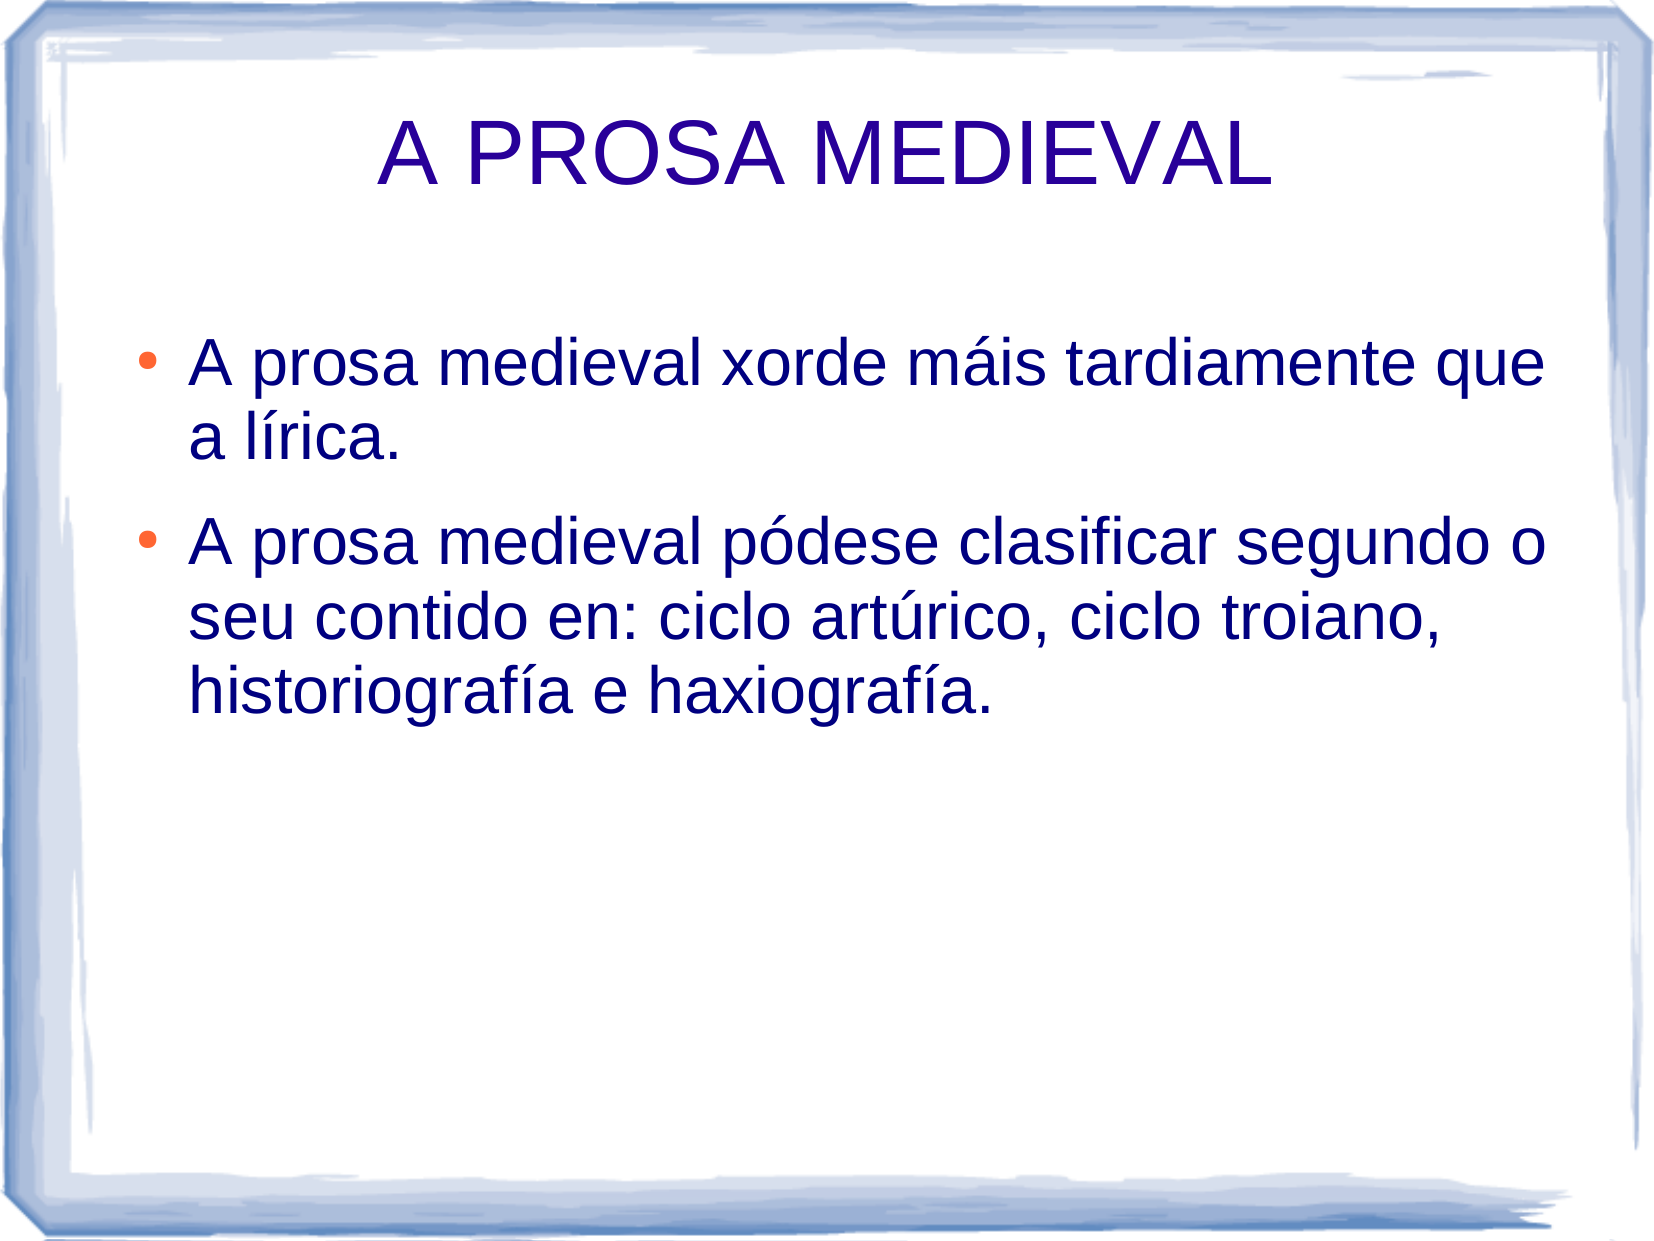

# A PROSA MEDIEVAL
A prosa medieval xorde máis tardiamente que a lírica.
A prosa medieval pódese clasificar segundo o seu contido en: ciclo artúrico, ciclo troiano, historiografía e haxiografía.